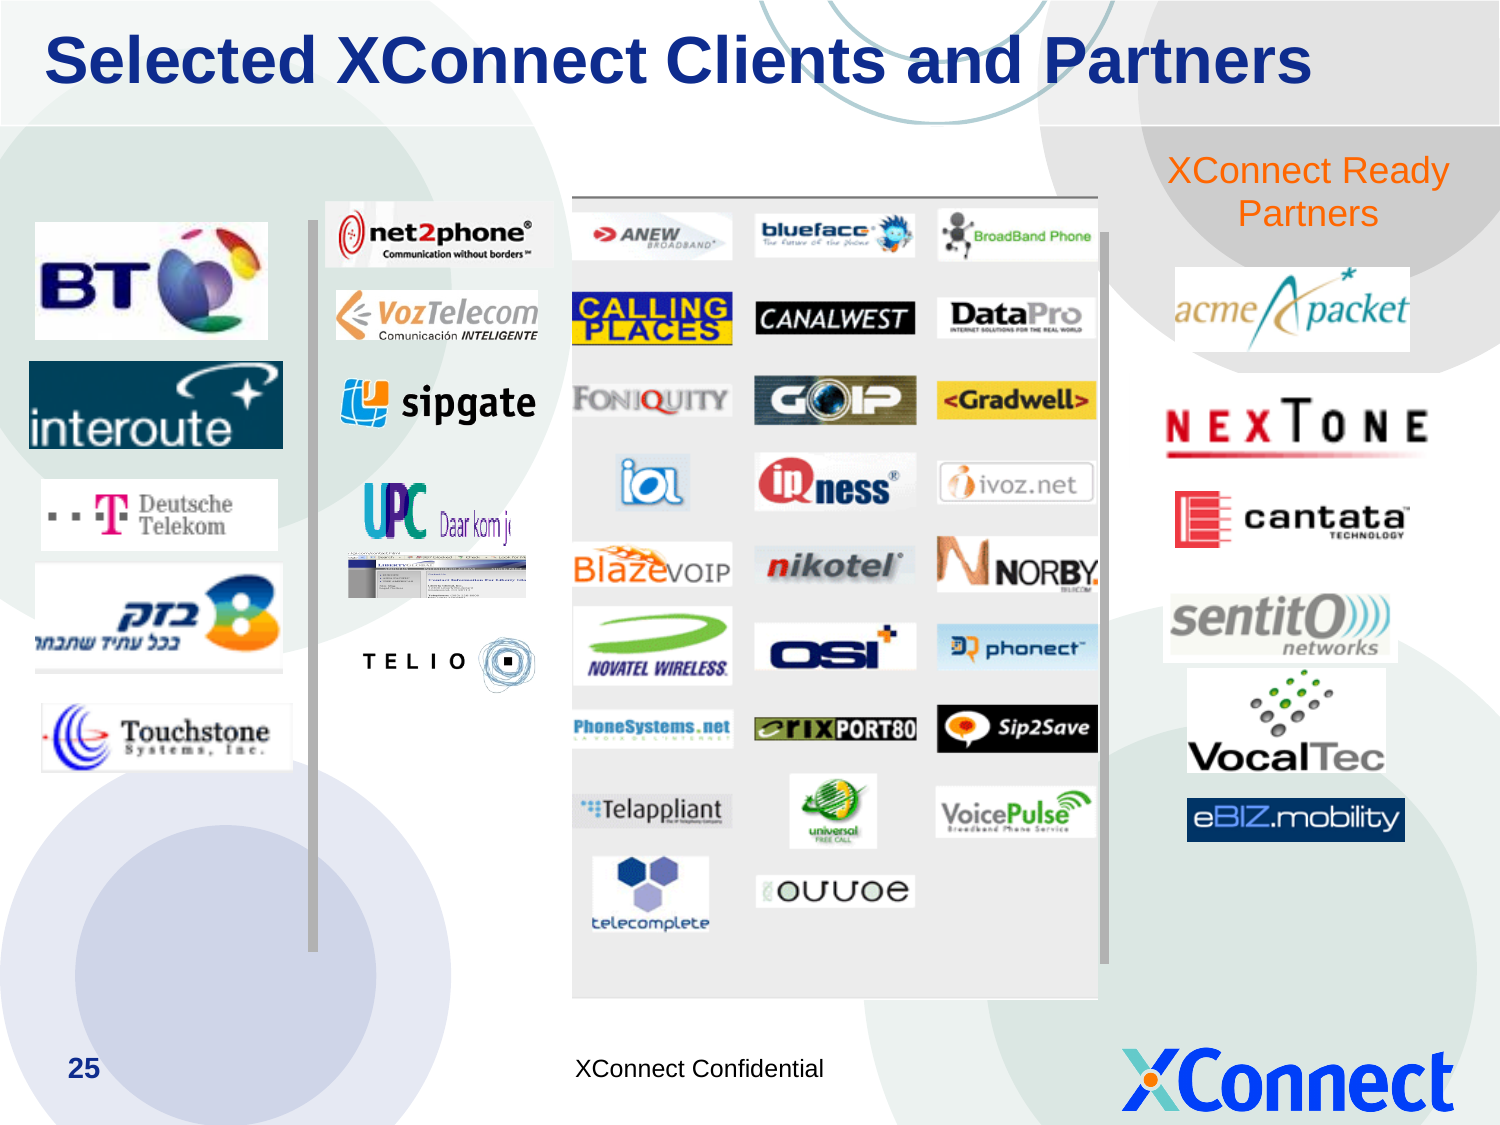

# Selected XConnect Clients and Partners
XConnect Ready
Partners